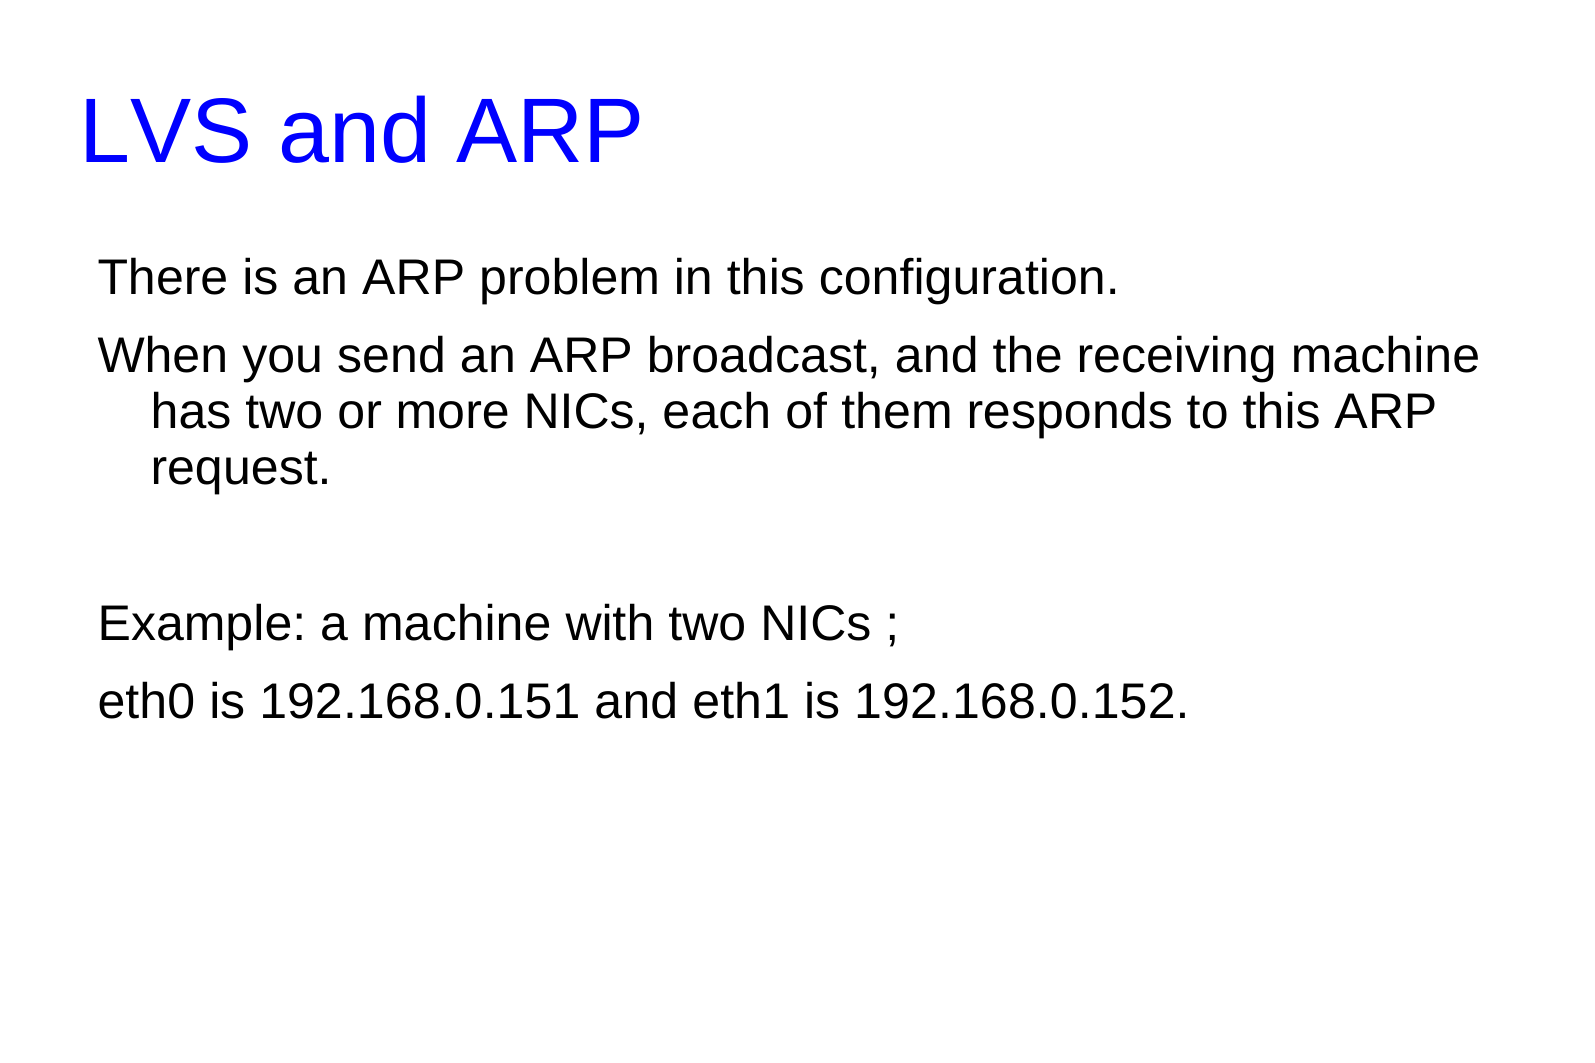

# LVS and ARP
There is an ARP problem in this configuration.
When you send an ARP broadcast, and the receiving machine has two or more NICs, each of them responds to this ARP request.
Example: a machine with two NICs ;
eth0 is 192.168.0.151 and eth1 is 192.168.0.152.